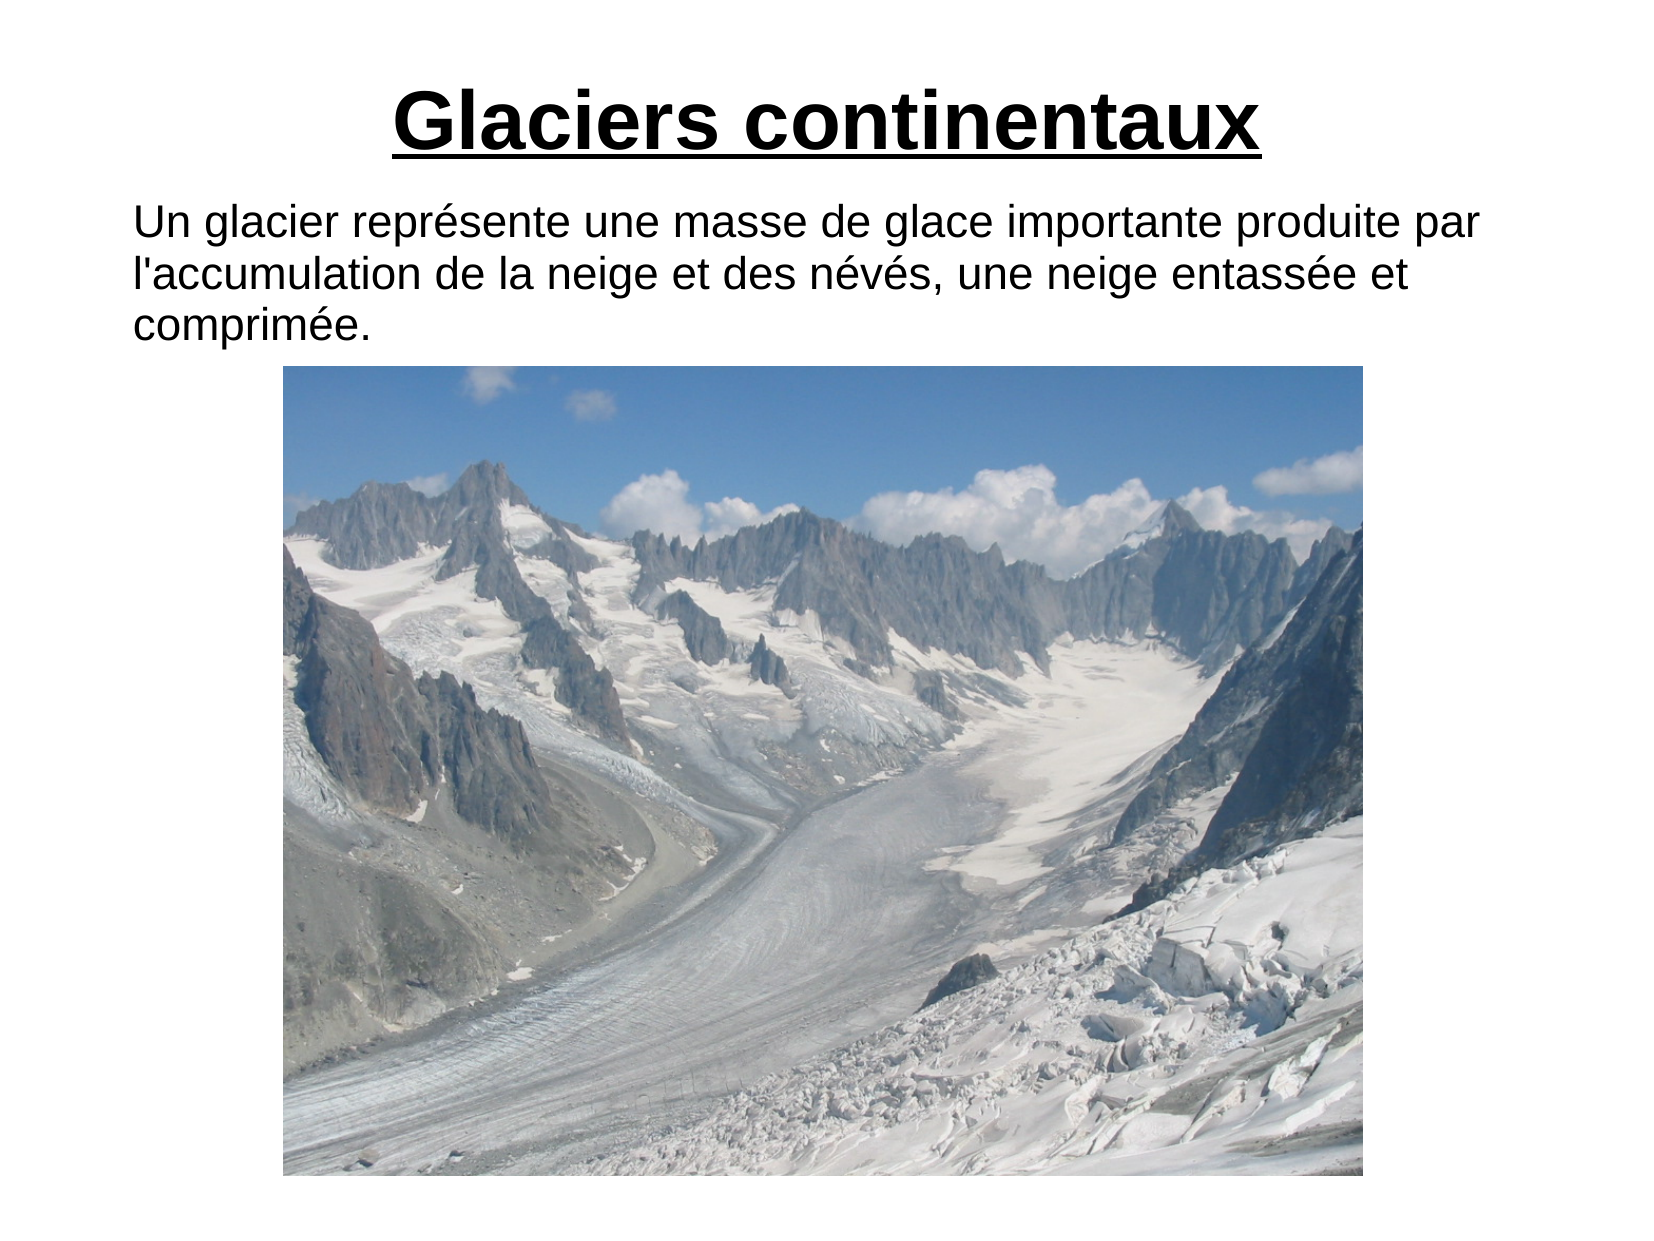

# Glaciers continentaux
Un glacier représente une masse de glace importante produite par l'accumulation de la neige et des névés, une neige entassée et comprimée.